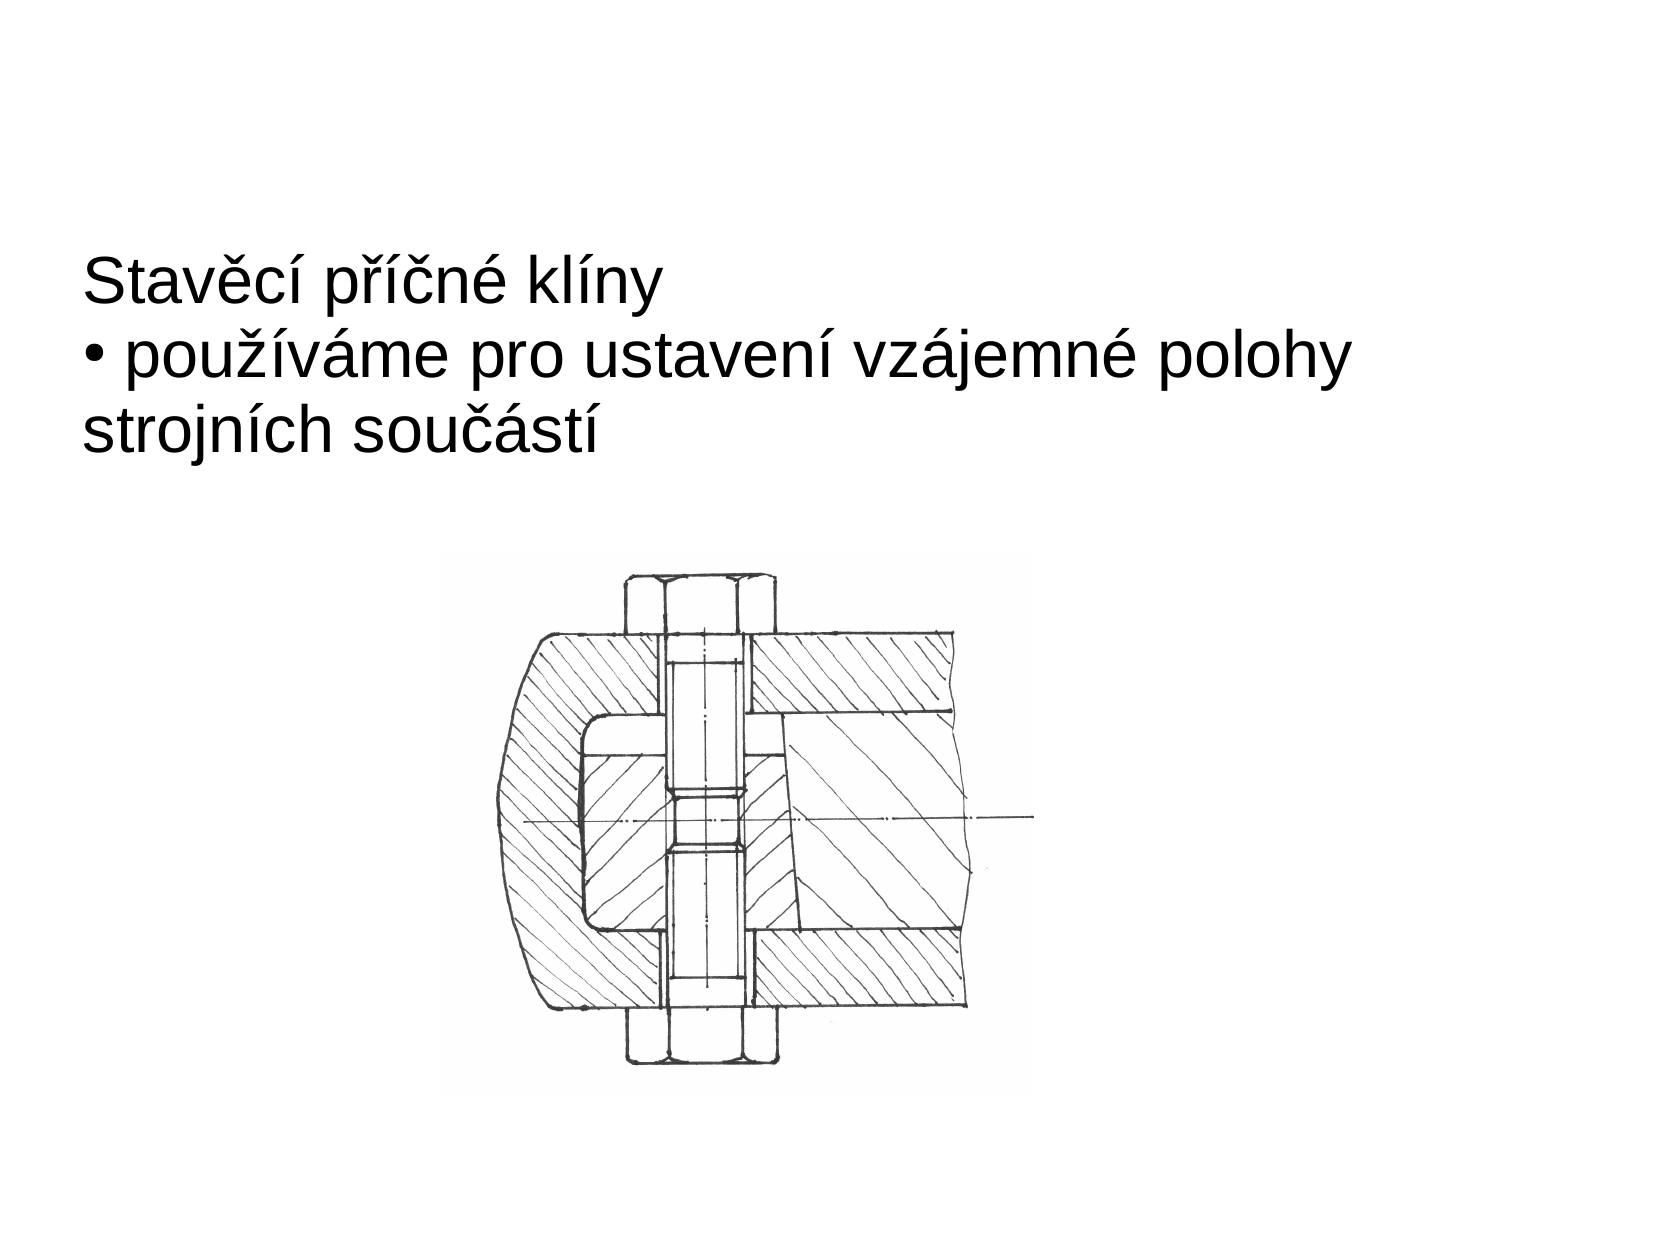

# Stavěcí příčné klíny
 používáme pro ustavení vzájemné polohy strojních součástí